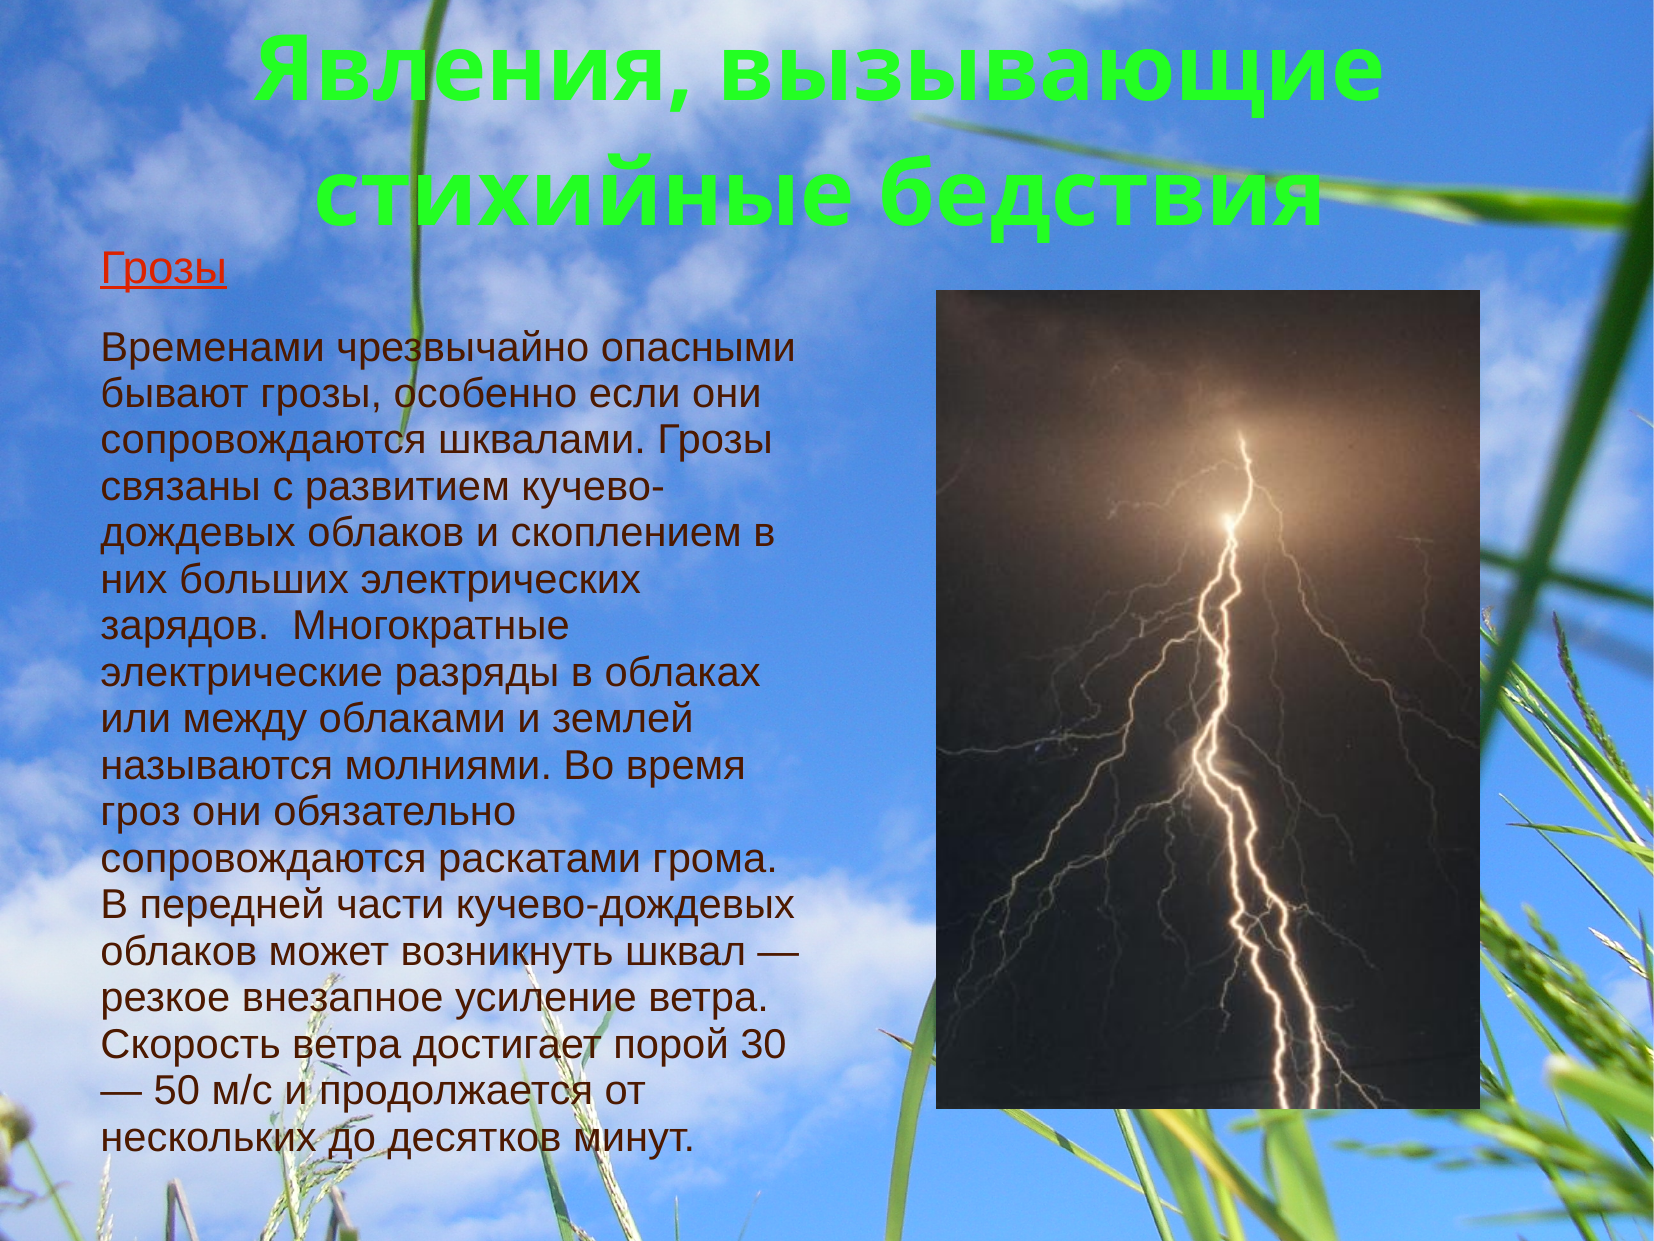

# Явления, вызывающие стихийные бедствия
Грозы
Временами чрезвычайно опасными бывают грозы, особенно если они сопровождаются шквалами. Грозы связаны с развитием кучево-дождевых облаков и скоплением в них больших электрических зарядов. Многократные электрические разряды в облаках или между облаками и землей называются молниями. Во время гроз они обязательно сопровождаются раскатами грома. В передней части кучево-дождевых облаков может возникнуть шквал — резкое внезапное усиление ветра. Скорость ветра достигает порой 30 — 50 м/с и продолжается от нескольких до десятков минут.